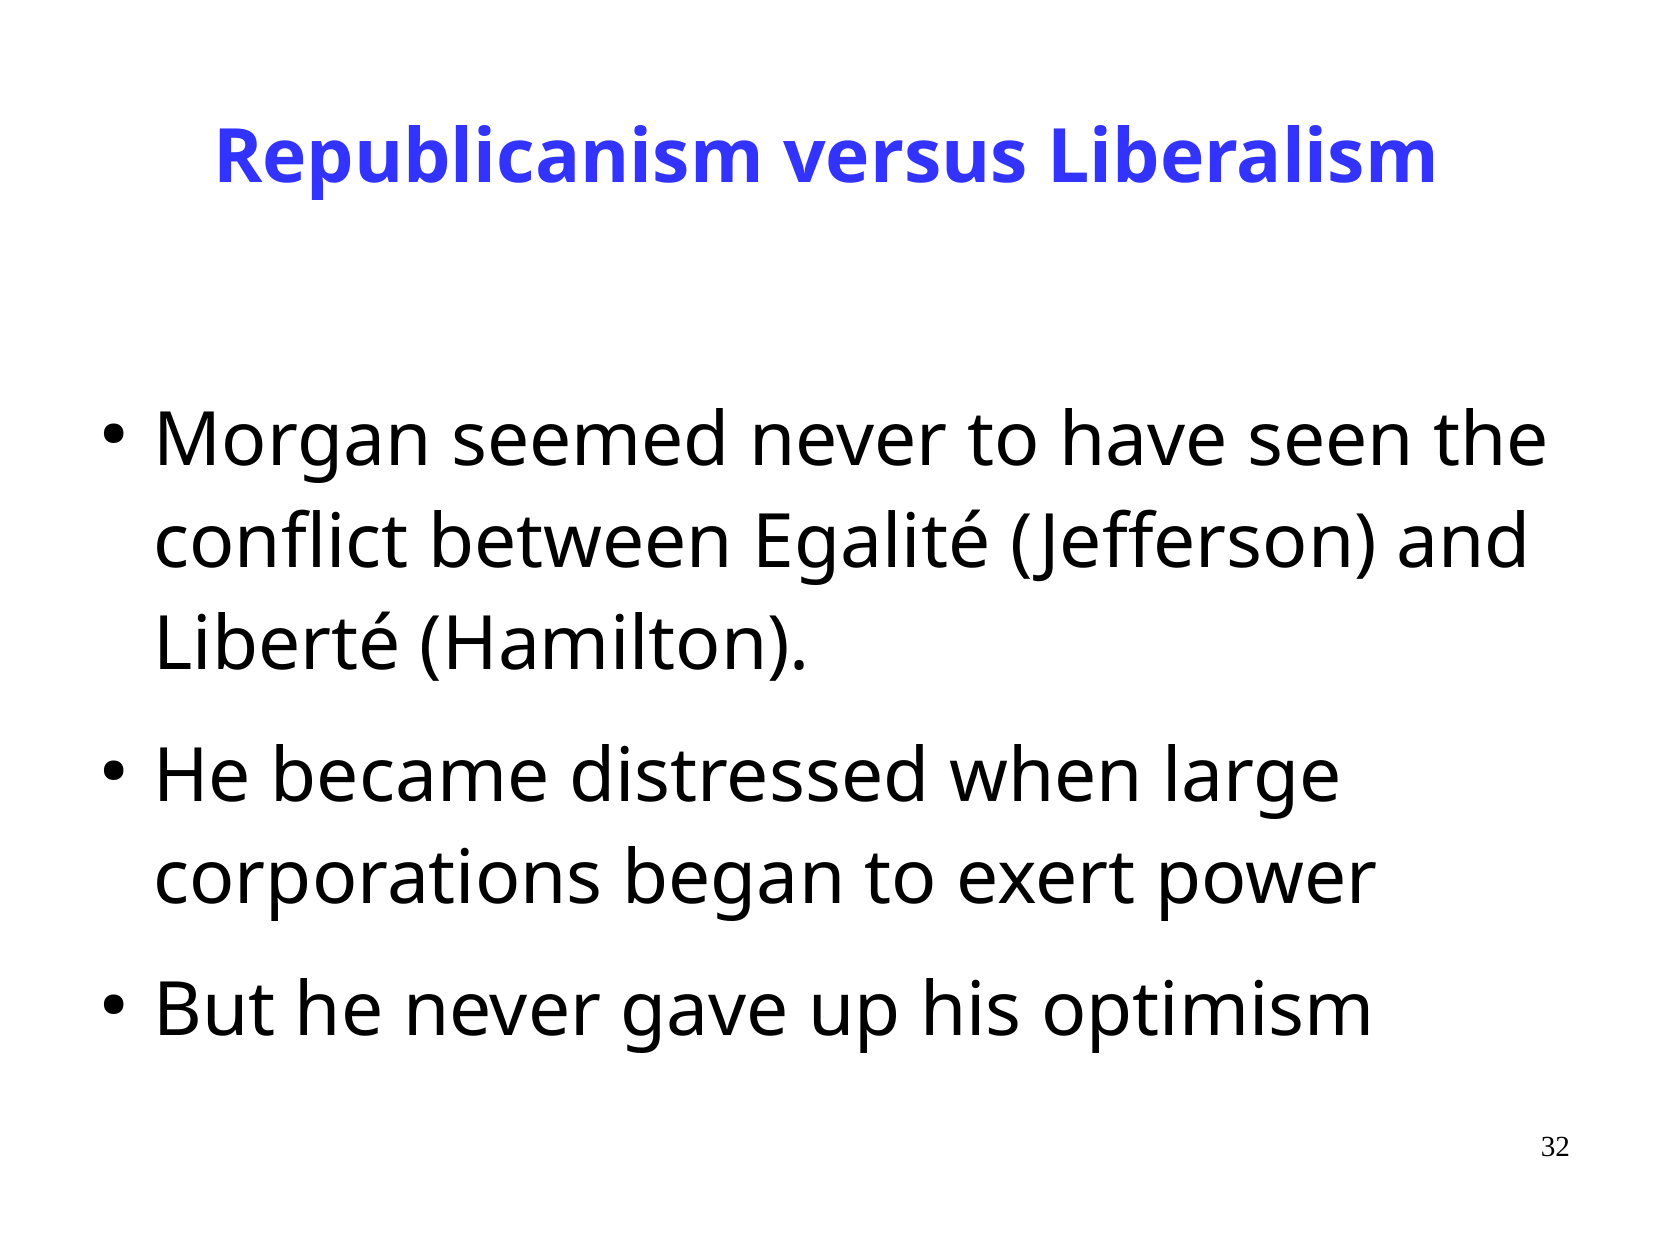

# Republicanism versus Liberalism
Morgan seemed never to have seen the conflict between Egalité (Jefferson) and Liberté (Hamilton).
He became distressed when large corporations began to exert power
But he never gave up his optimism
32